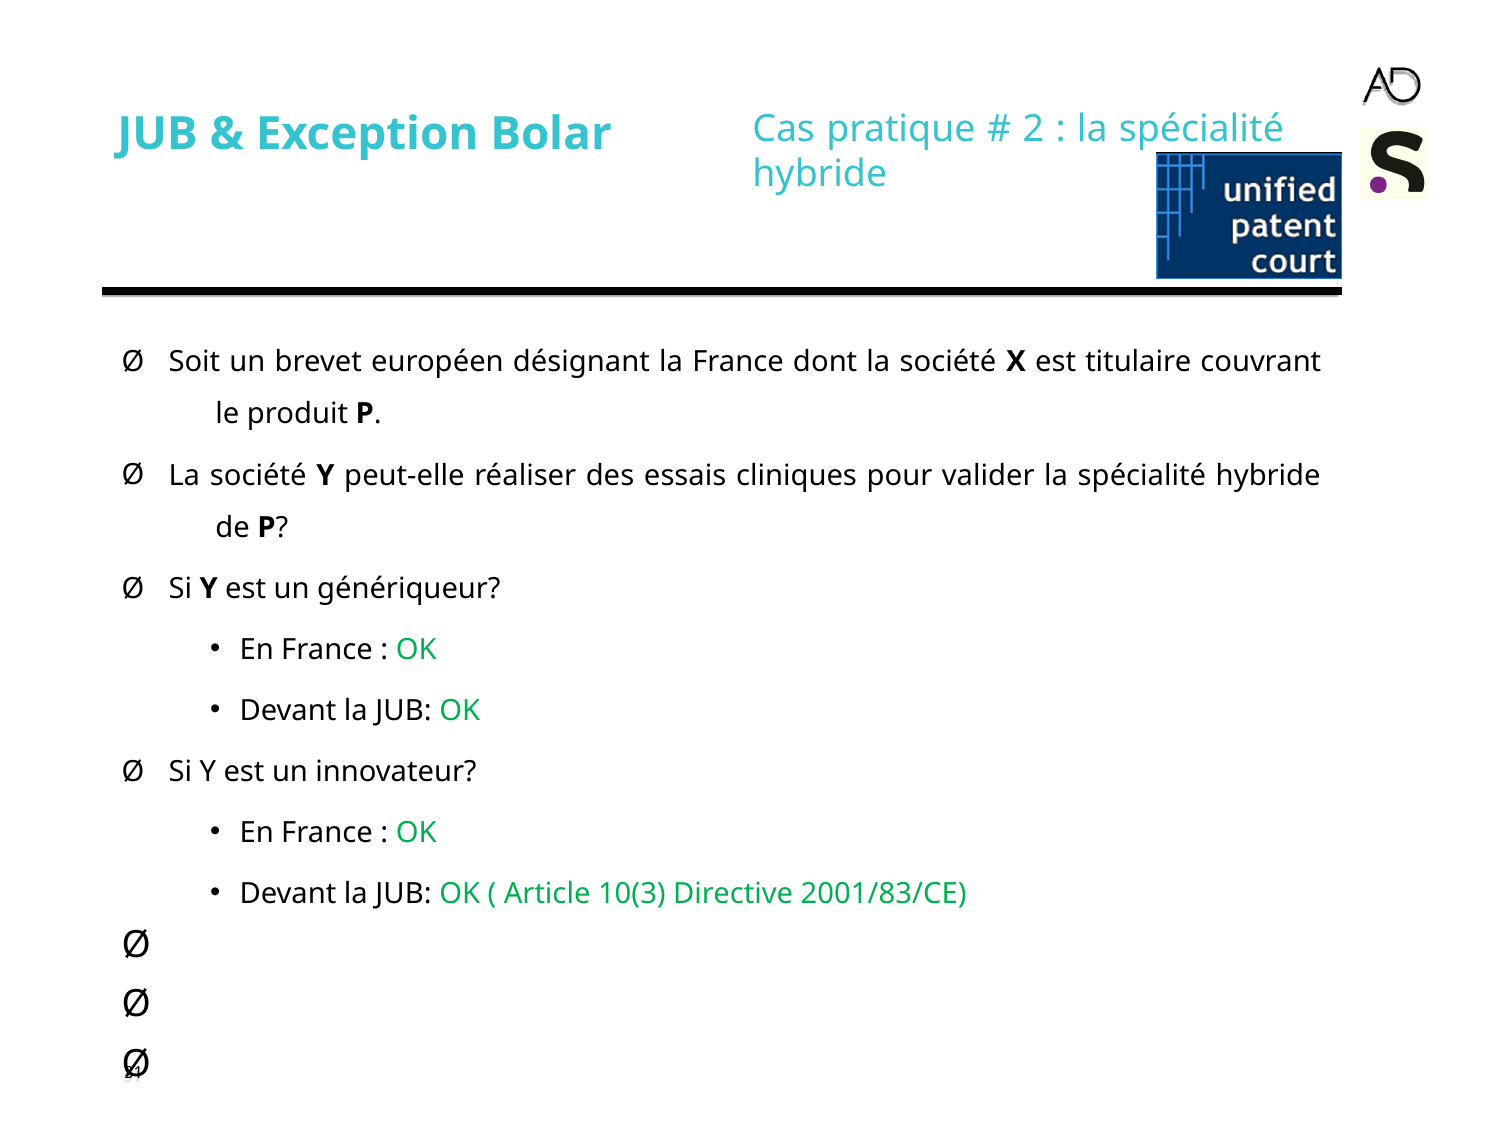

# JUB & Exception Bolar
Cas pratique # 2 : la spécialité hybride
Soit un brevet européen désignant la France dont la société X est titulaire couvrant le produit P.
La société Y peut-elle réaliser des essais cliniques pour valider la spécialité hybride de P?
Si Y est un génériqueur?
En France : OK
Devant la JUB: OK
Si Y est un innovateur?
En France : OK
Devant la JUB: OK ( Article 10(3) Directive 2001/83/CE)